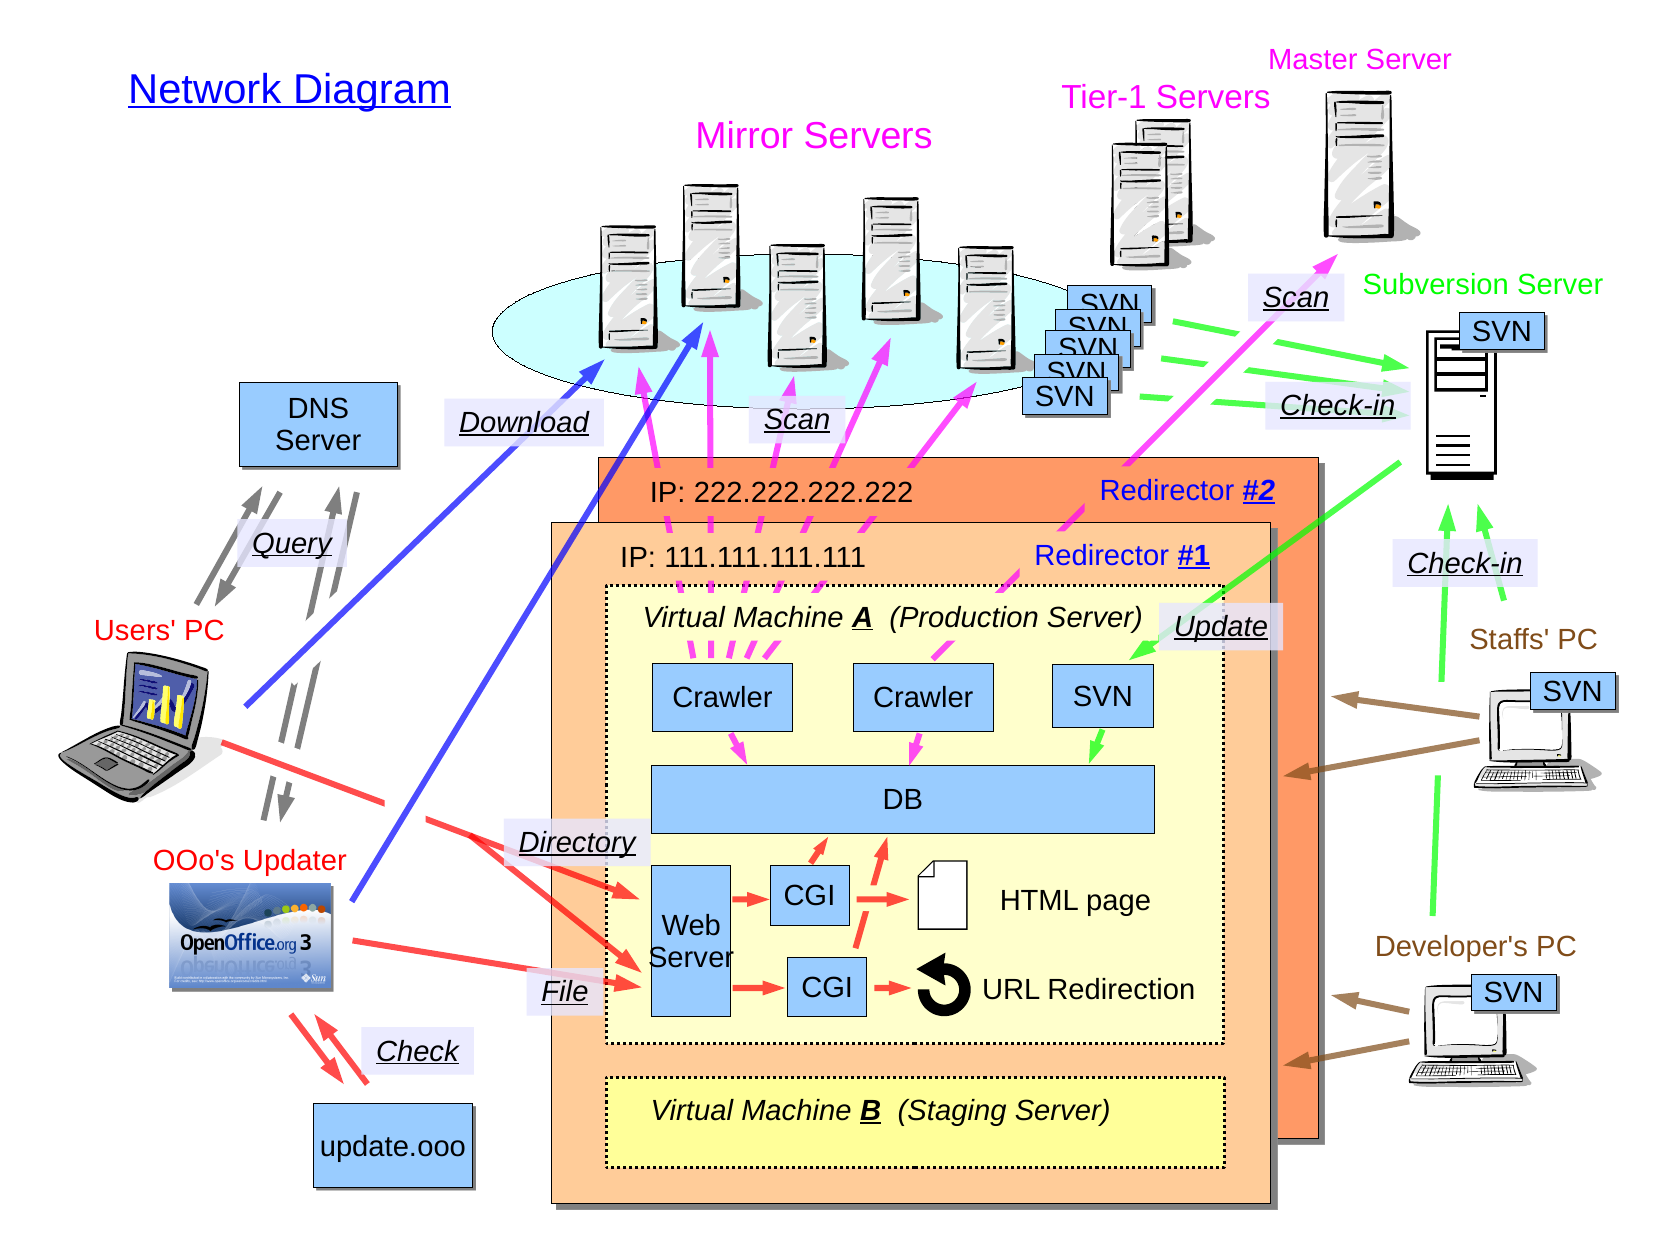

Master Server
Network Diagram
Tier-1 Servers
Mirror Servers
Subversion Server
Scan
SVN
SVN
SVN
SVN
SVN
SVN
Check-in
DNS
Server
Scan
Download
Redirector #2
IP: 222.222.222.222
Query
Redirector #1
IP: 111.111.111.111
Check-in
Virtual Machine A (Production Server)
Update
Users' PC
Staffs' PC
Crawler
Crawler
SVN
SVN
DB
Directory
OOo's Updater
Web
Server
CGI
HTML page
Developer's PC
CGI
URL Redirection
File
SVN
Check
Virtual Machine B (Staging Server)
update.ooo